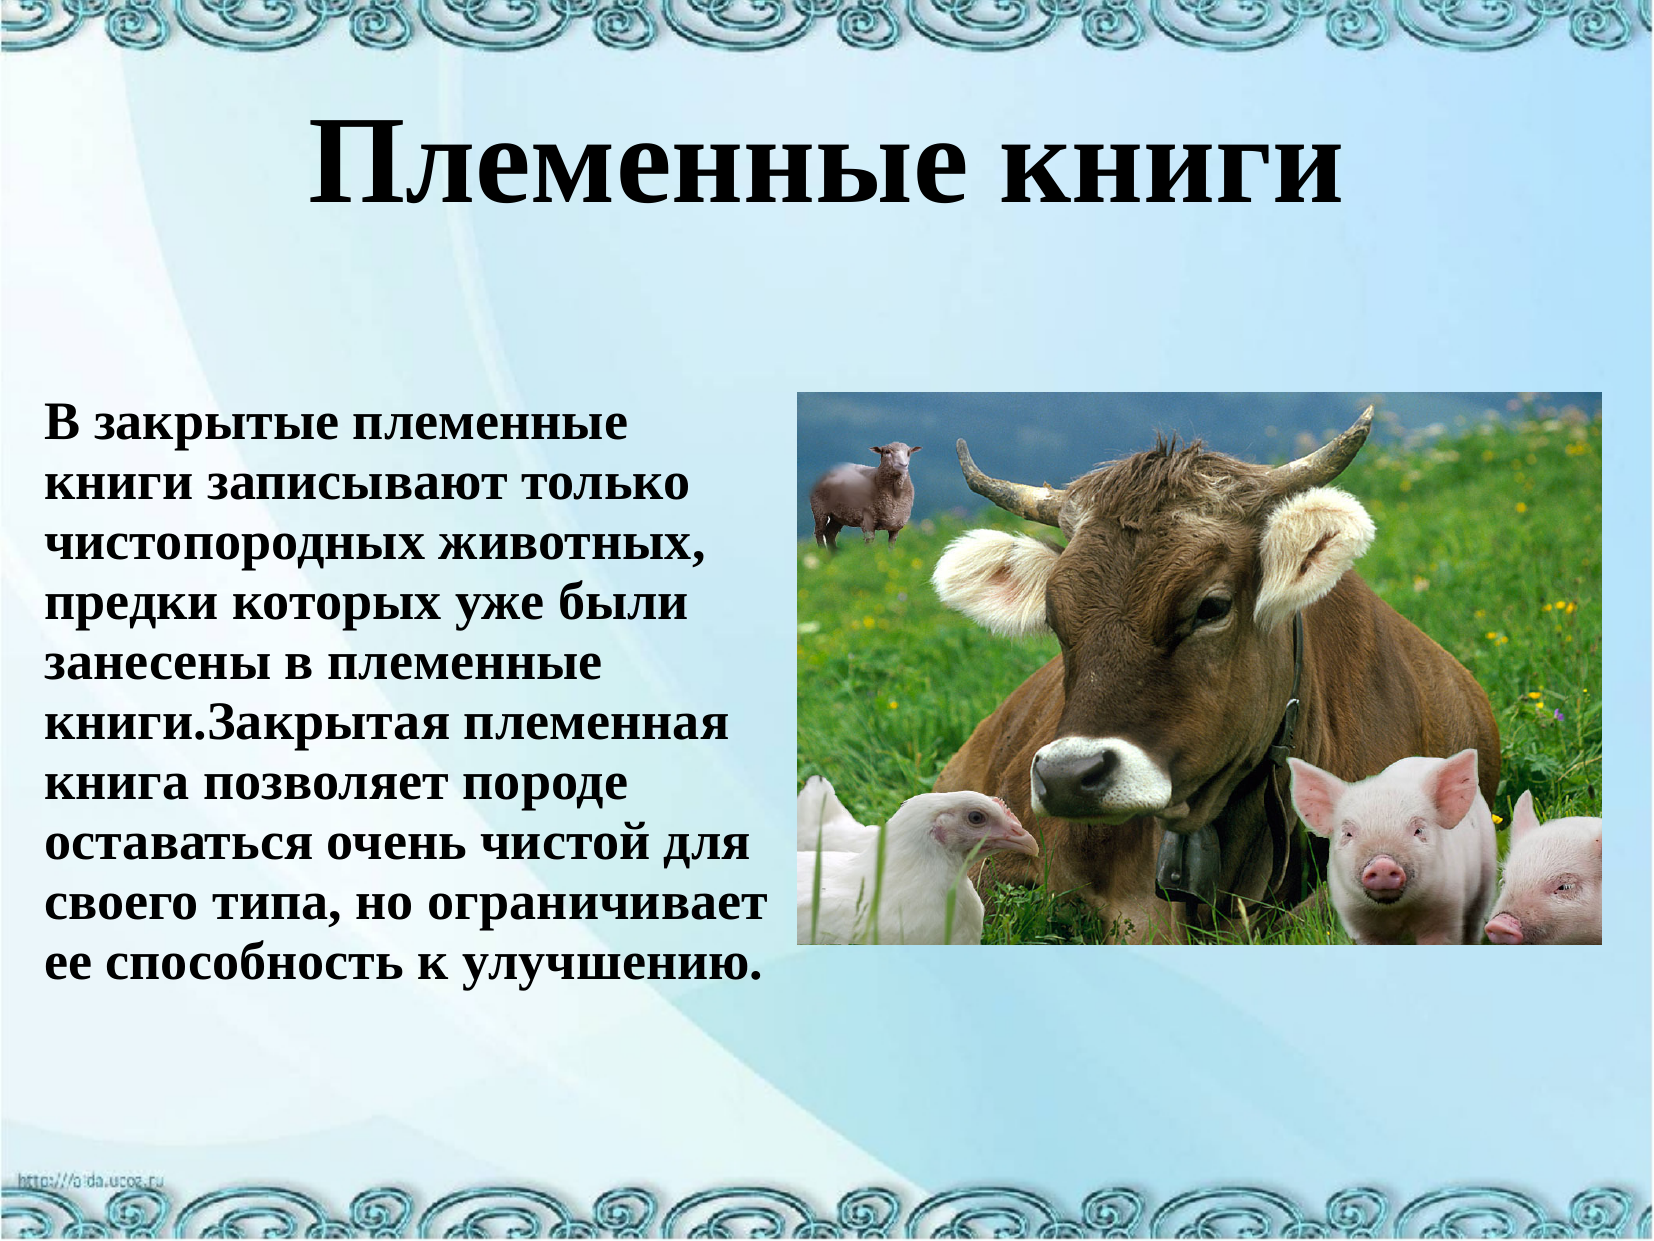

# Племенные книги
В закрытые племенные книги записывают только чистопородных животных, предки которых уже были занесены в племенные книги.Закрытая племенная книга позволяет породе оставаться очень чистой для своего типа, но ограничивает ее способность к улучшению.